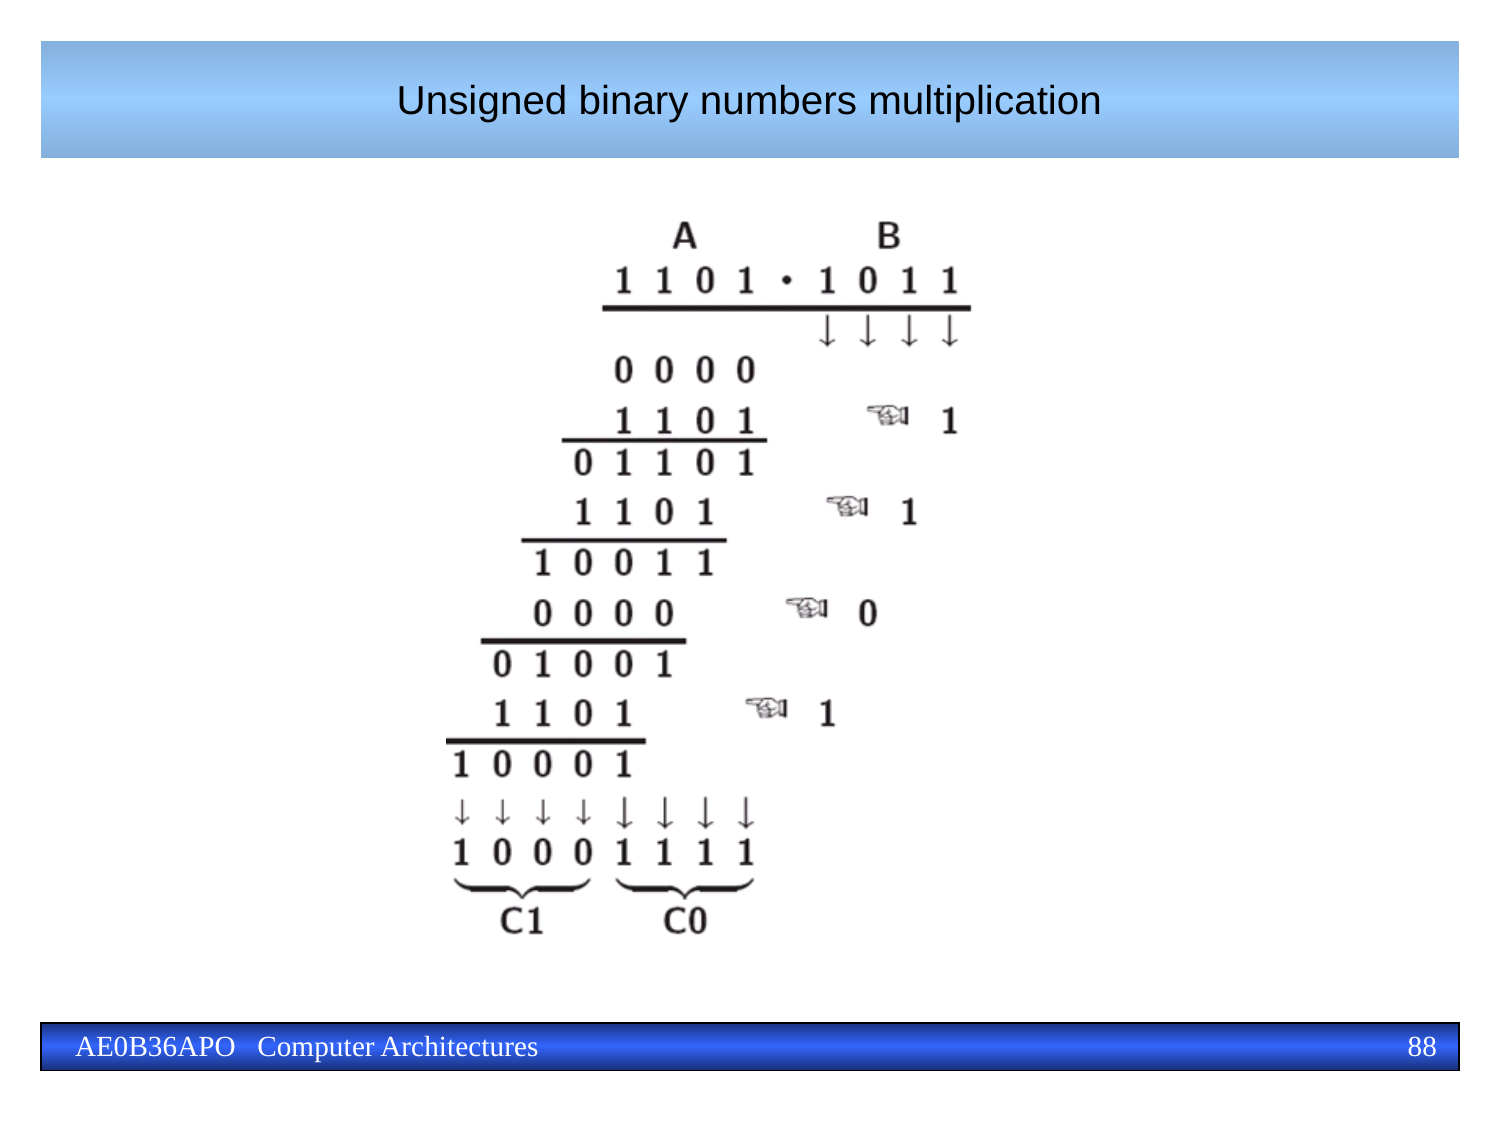

# Unsigned binary numbers multiplication
AE0B36APO Computer Architectures